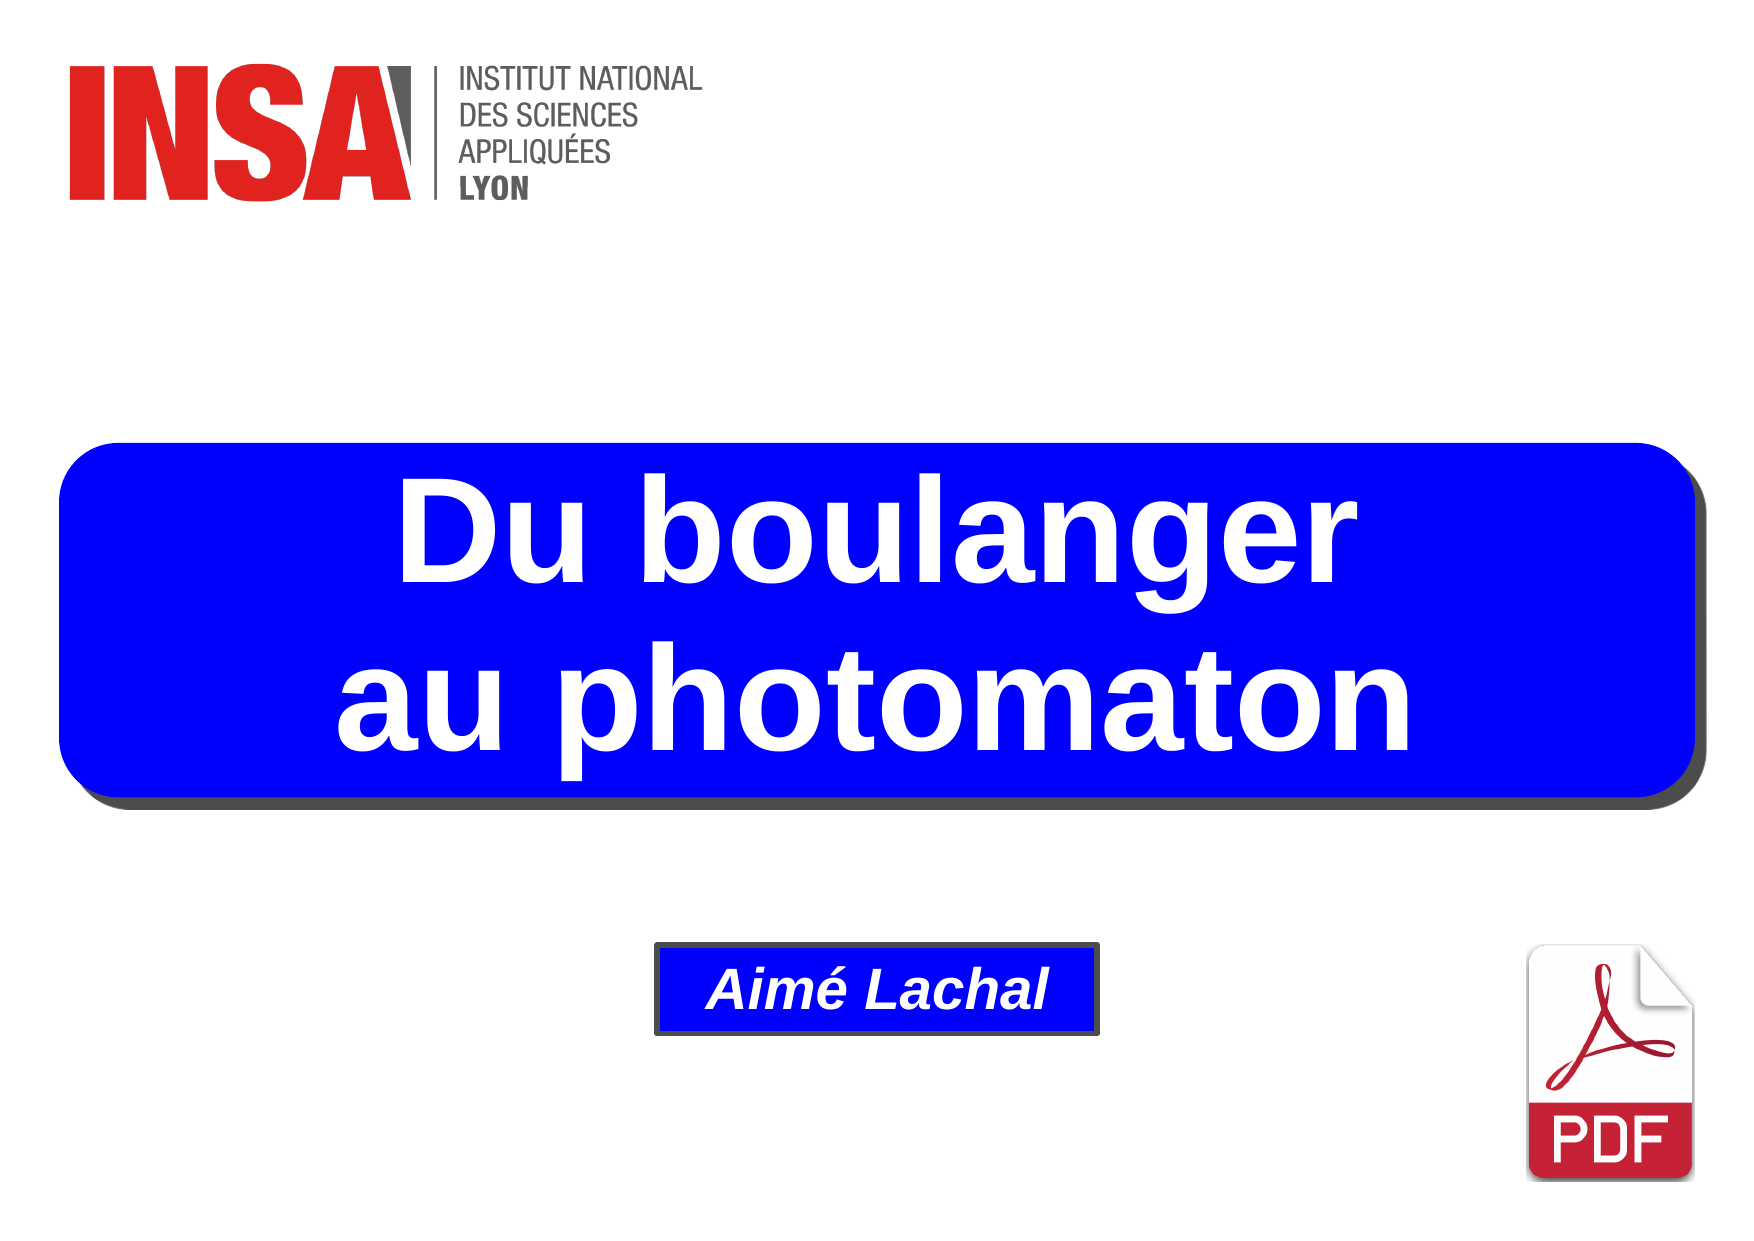

Du boulanger
au photomaton
# Aimé Lachal